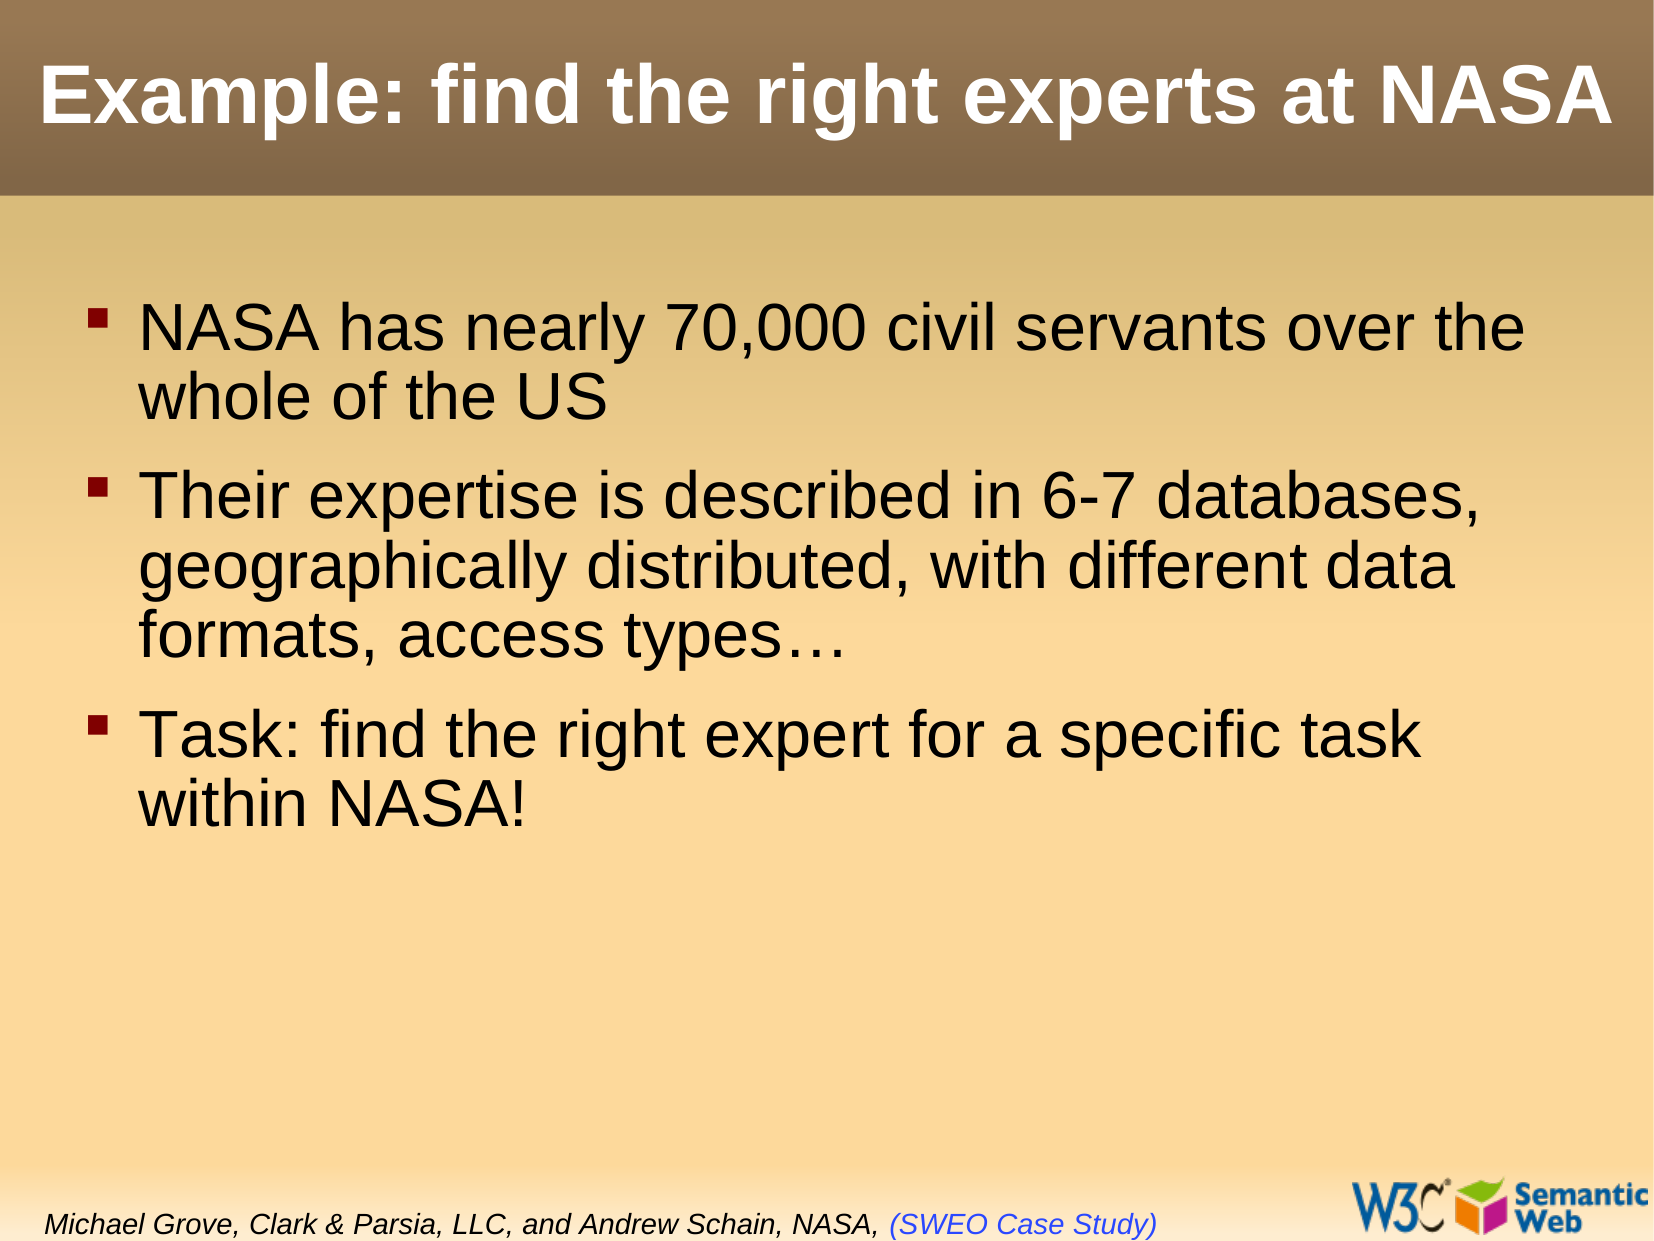

# Example: find the right experts at NASA
NASA has nearly 70,000 civil servants over the whole of the US
Their expertise is described in 6-7 databases, geographically distributed, with different data formats, access types…
Task: find the right expert for a specific task within NASA!
Michael Grove, Clark & Parsia, LLC, and Andrew Schain, NASA, (SWEO Case Study)